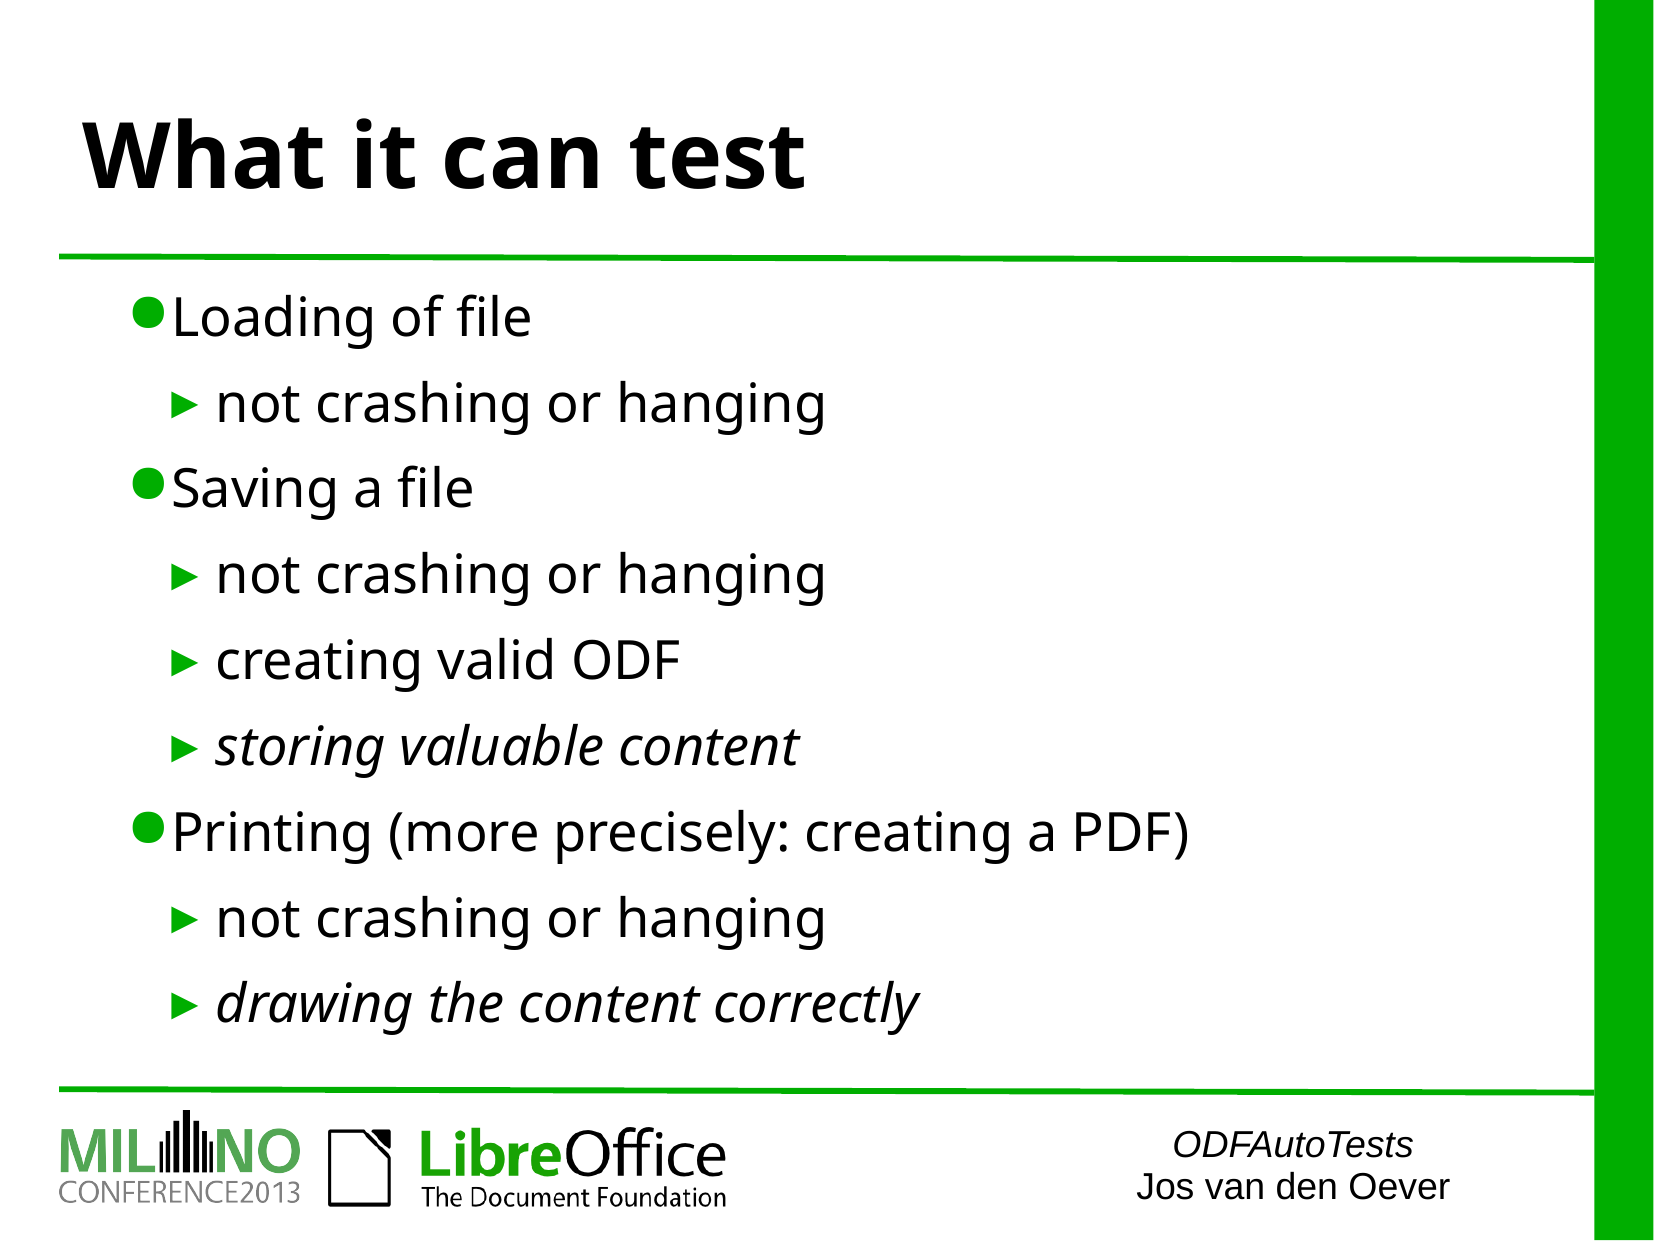

# What it can test
Loading of file
not crashing or hanging
Saving a file
not crashing or hanging
creating valid ODF
storing valuable content
Printing (more precisely: creating a PDF)
not crashing or hanging
drawing the content correctly